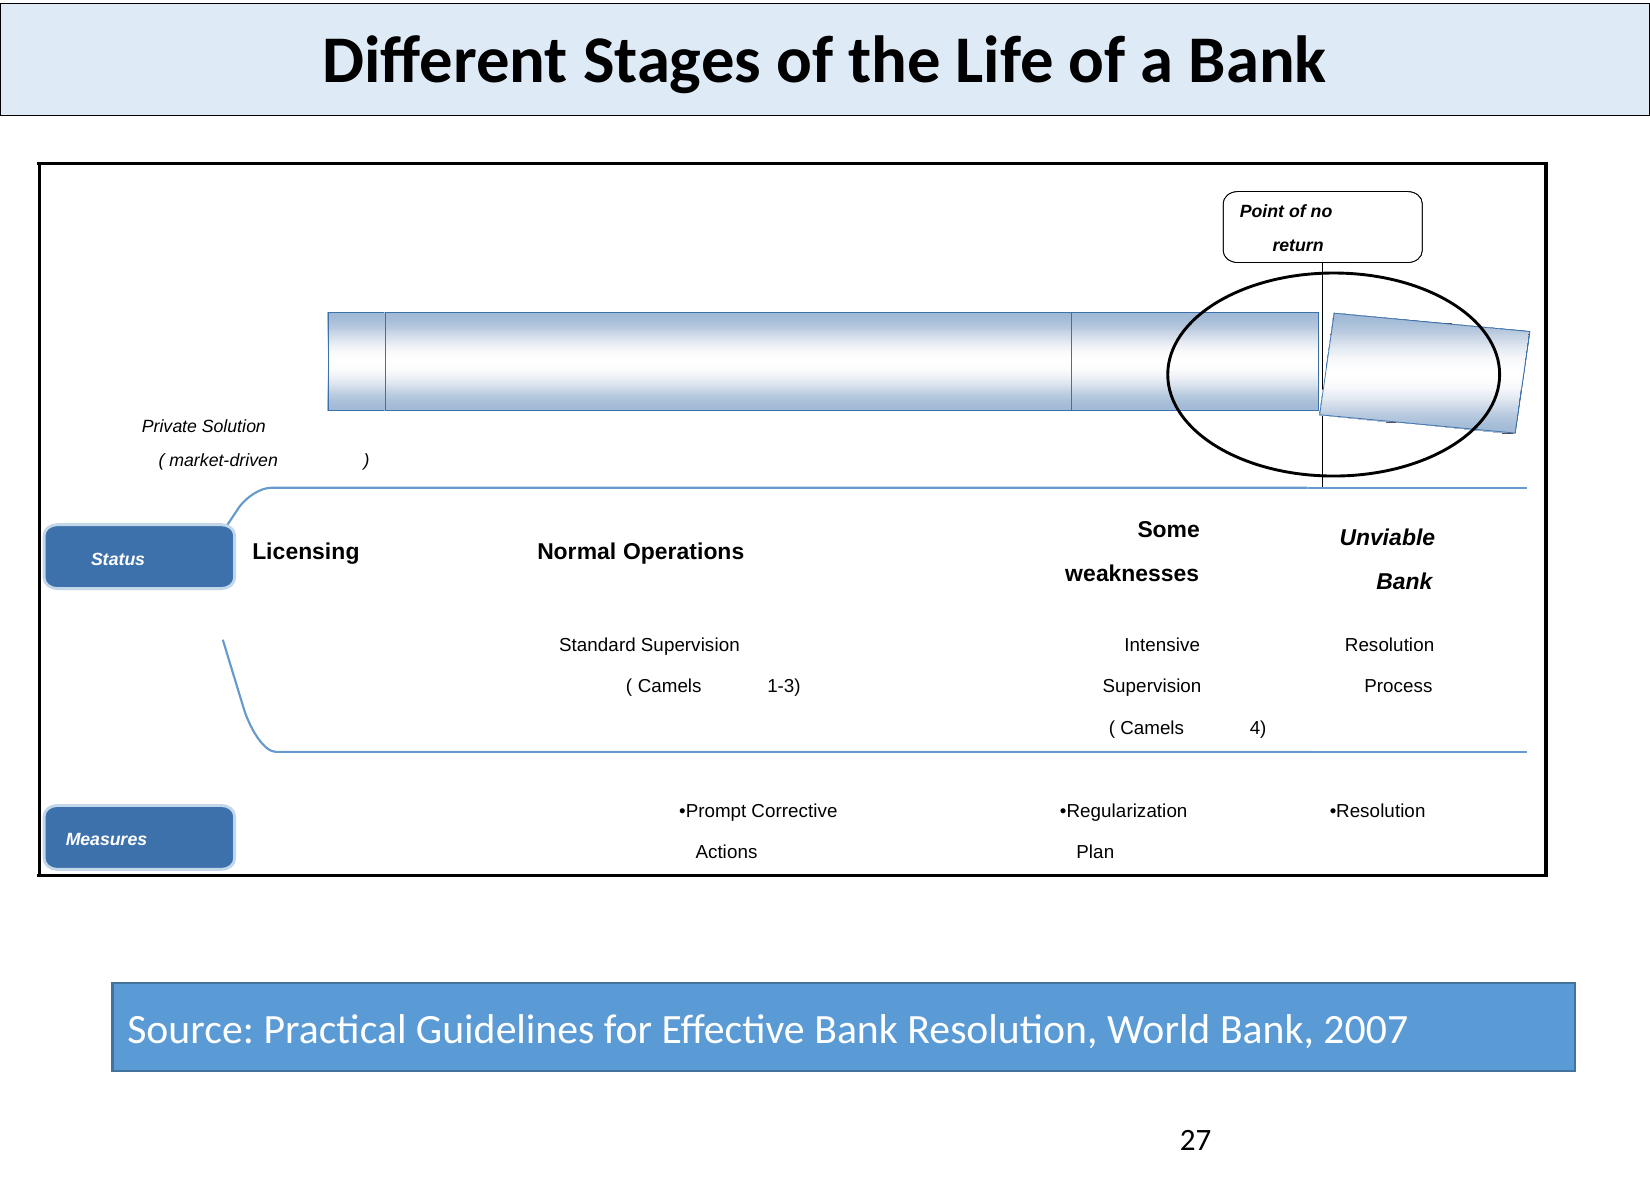

# Different Stages of the Life of a Bank
Point of no
return
Private Solution
(
market-driven
)
Some
Unviable
Licensing
Normal Operations
Status
weaknesses
Bank
Standard Supervision
Intensive
Resolution
Process
(
Camels
1-3)
Supervision
(
Camels
4)
•Prompt Corrective
•Regularization
•Resolution
Measures
Actions
Plan
Source: Practical Guidelines for Effective Bank Resolution, World Bank, 2007